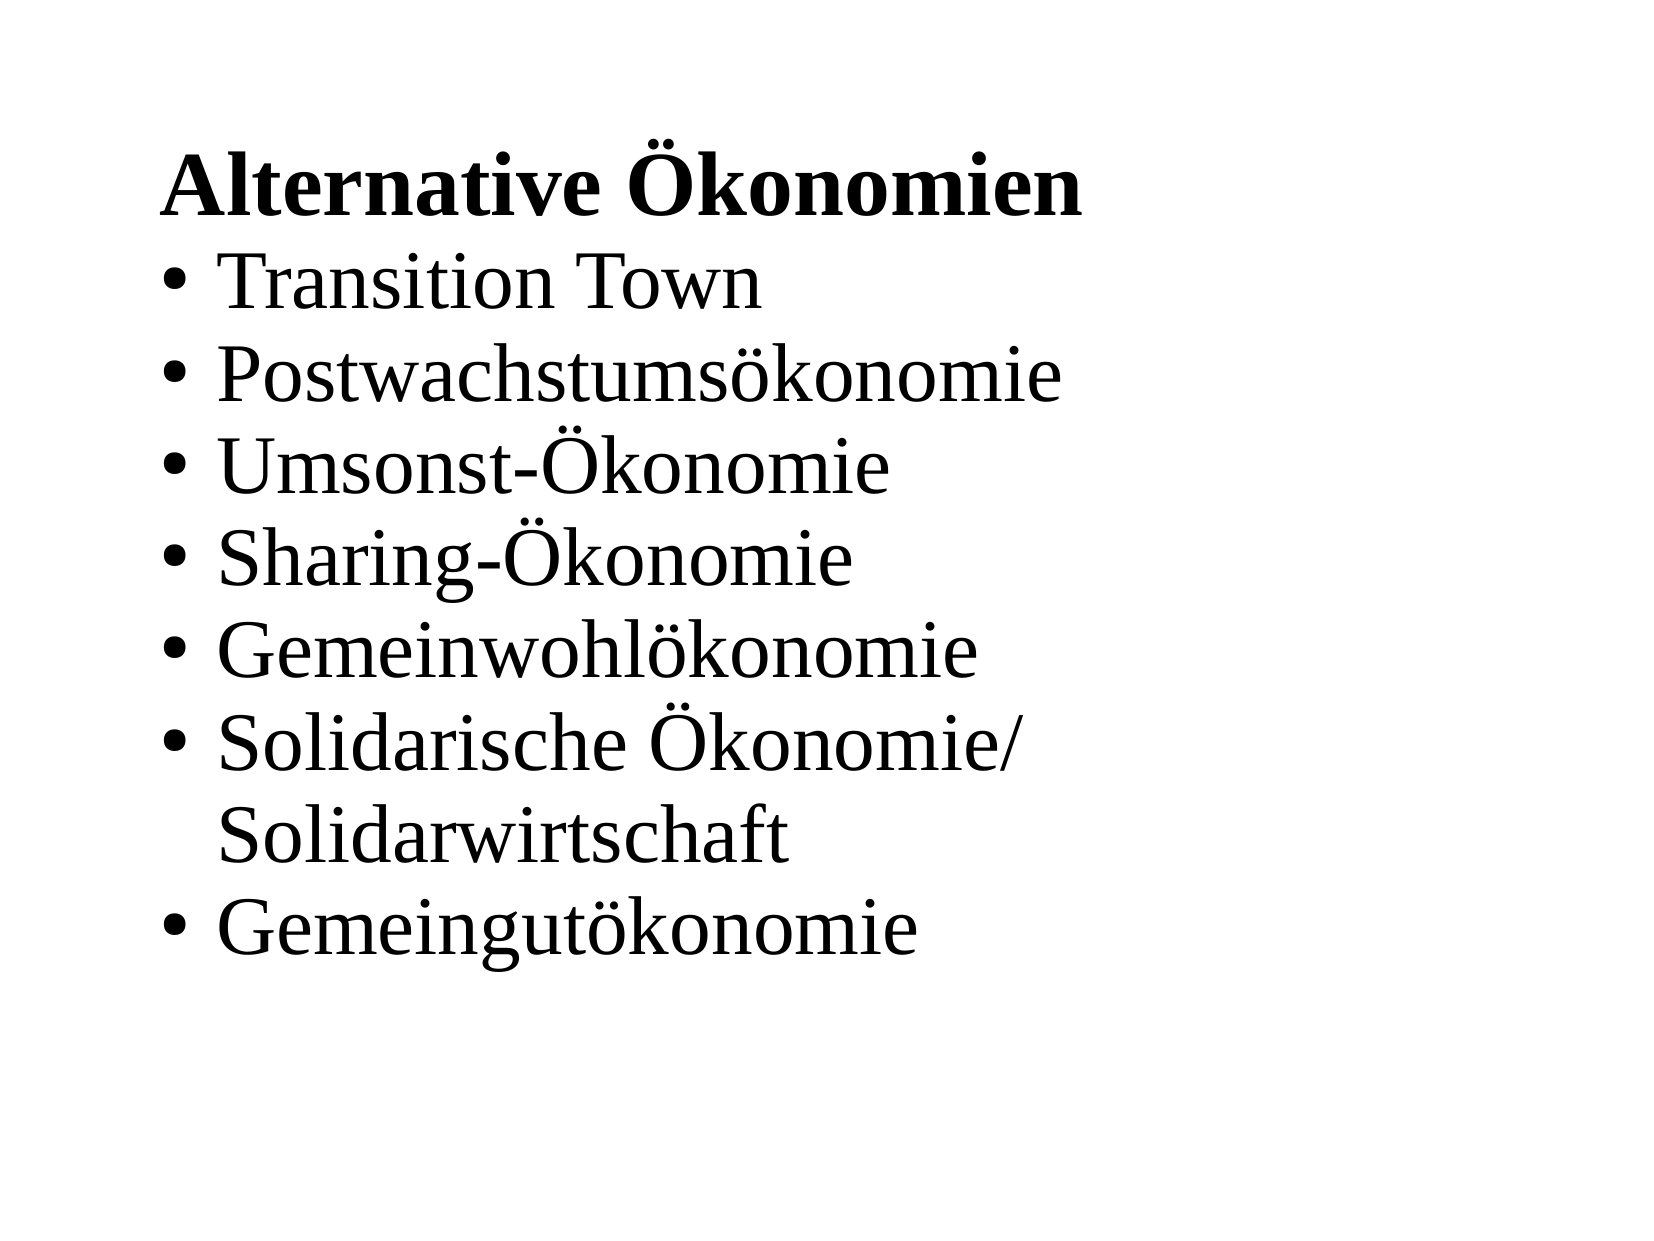

Alternative Ökonomien
 Transition Town
 Postwachstumsökonomie
 Umsonst-Ökonomie
 Sharing-Ökonomie
 Gemeinwohlökonomie
 Solidarische Ökonomie/
 Solidarwirtschaft
 Gemeingutökonomie